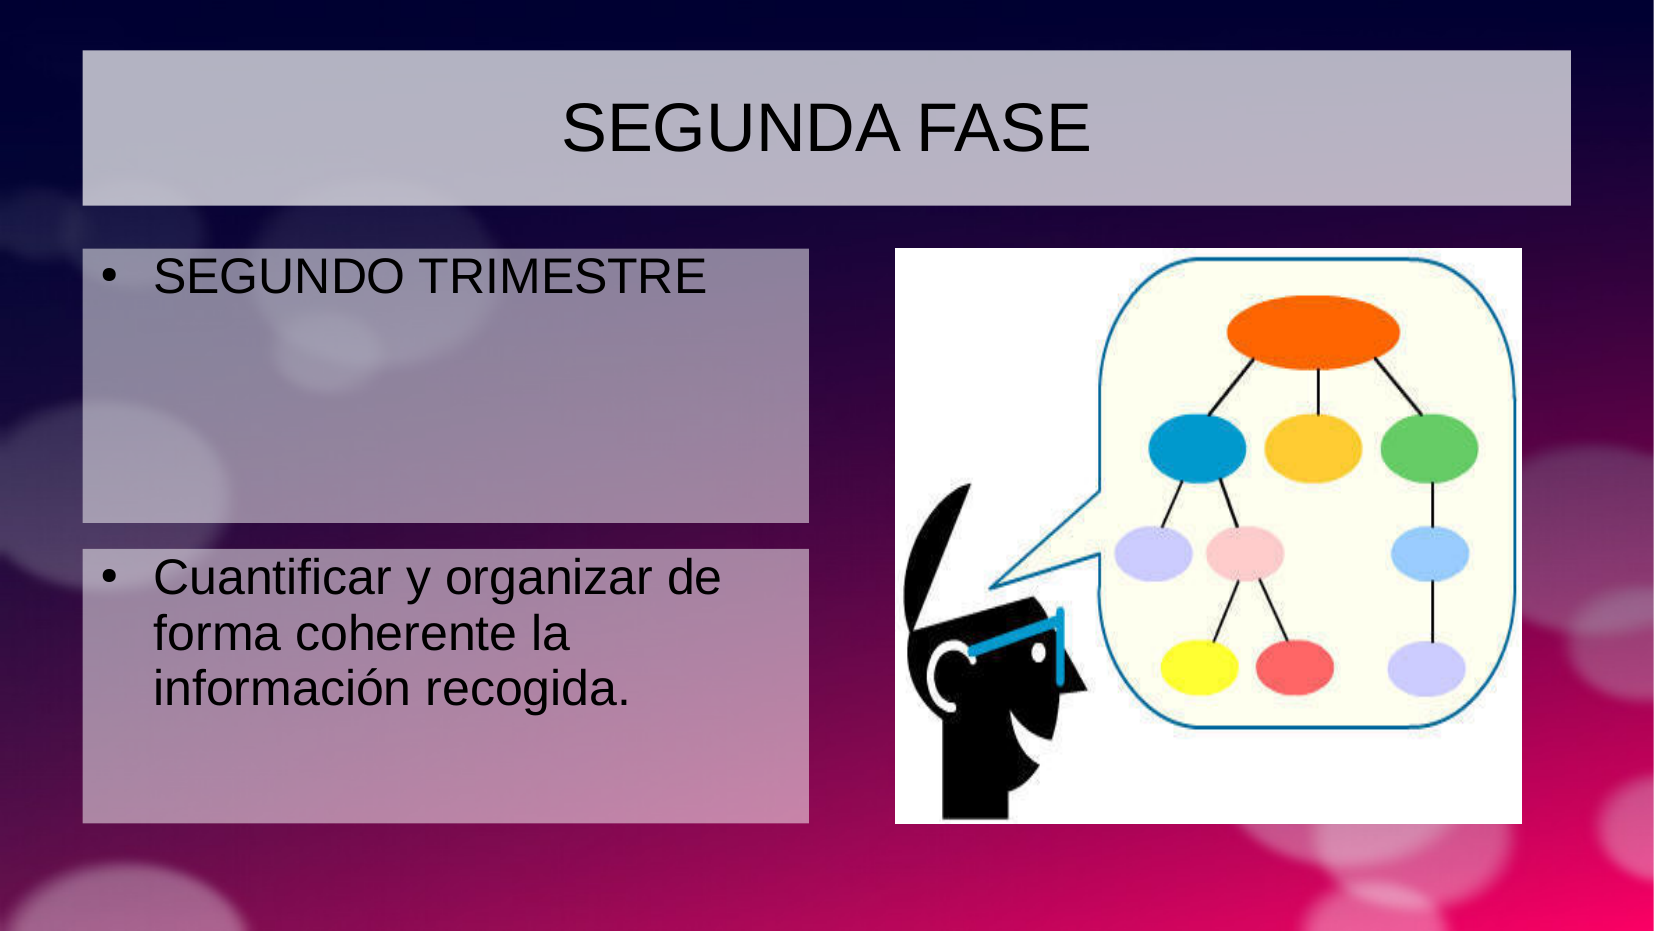

# SEGUNDA FASE
SEGUNDO TRIMESTRE
Cuantificar y organizar de forma coherente la información recogida.